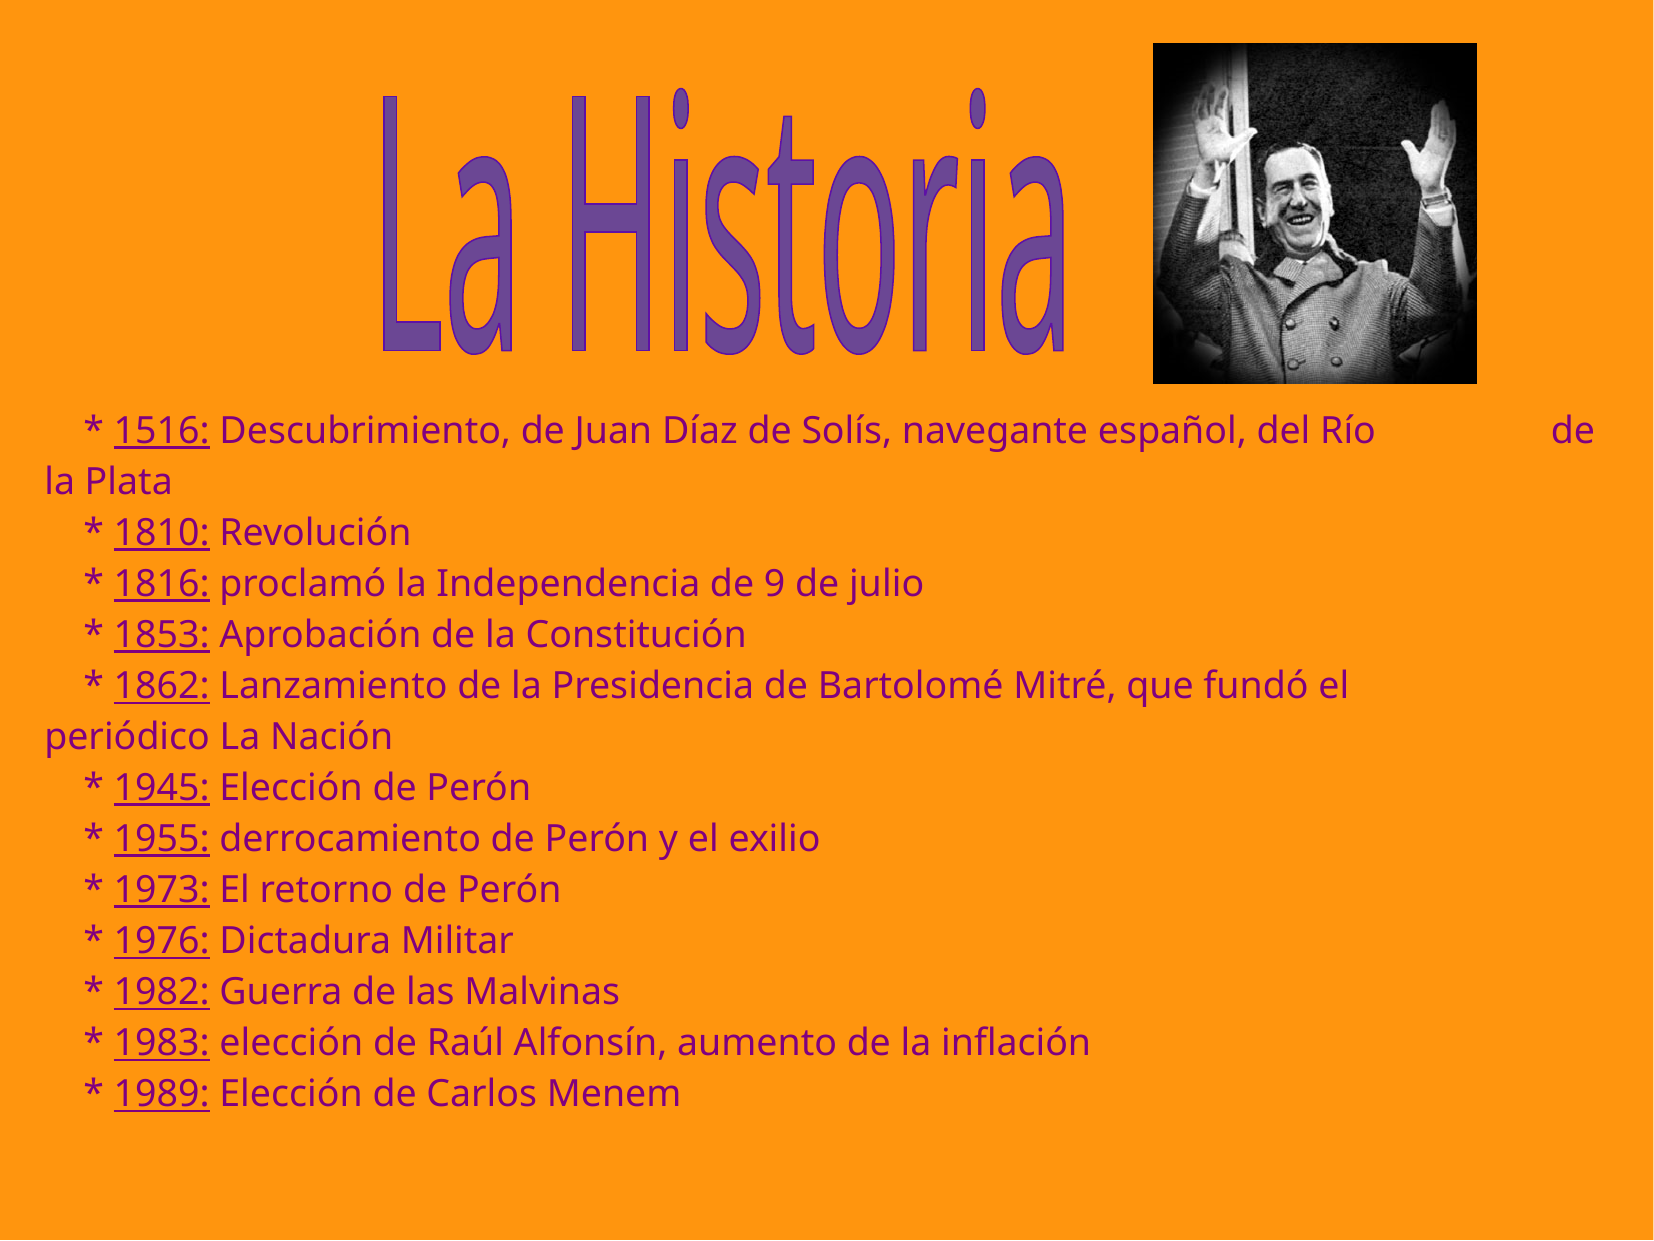

La Historia
 * 1516: Descubrimiento, de Juan Díaz de Solís, navegante español, del Río de la Plata
 * 1810: Revolución
 * 1816: proclamó la Independencia de 9 de julio
 * 1853: Aprobación de la Constitución
 * 1862: Lanzamiento de la Presidencia de Bartolomé Mitré, que fundó el periódico La Nación
 * 1945: Elección de Perón
 * 1955: derrocamiento de Perón y el exilio
 * 1973: El retorno de Perón
 * 1976: Dictadura Militar
 * 1982: Guerra de las Malvinas
 * 1983: elección de Raúl Alfonsín, aumento de la inflación
 * 1989: Elección de Carlos Menem